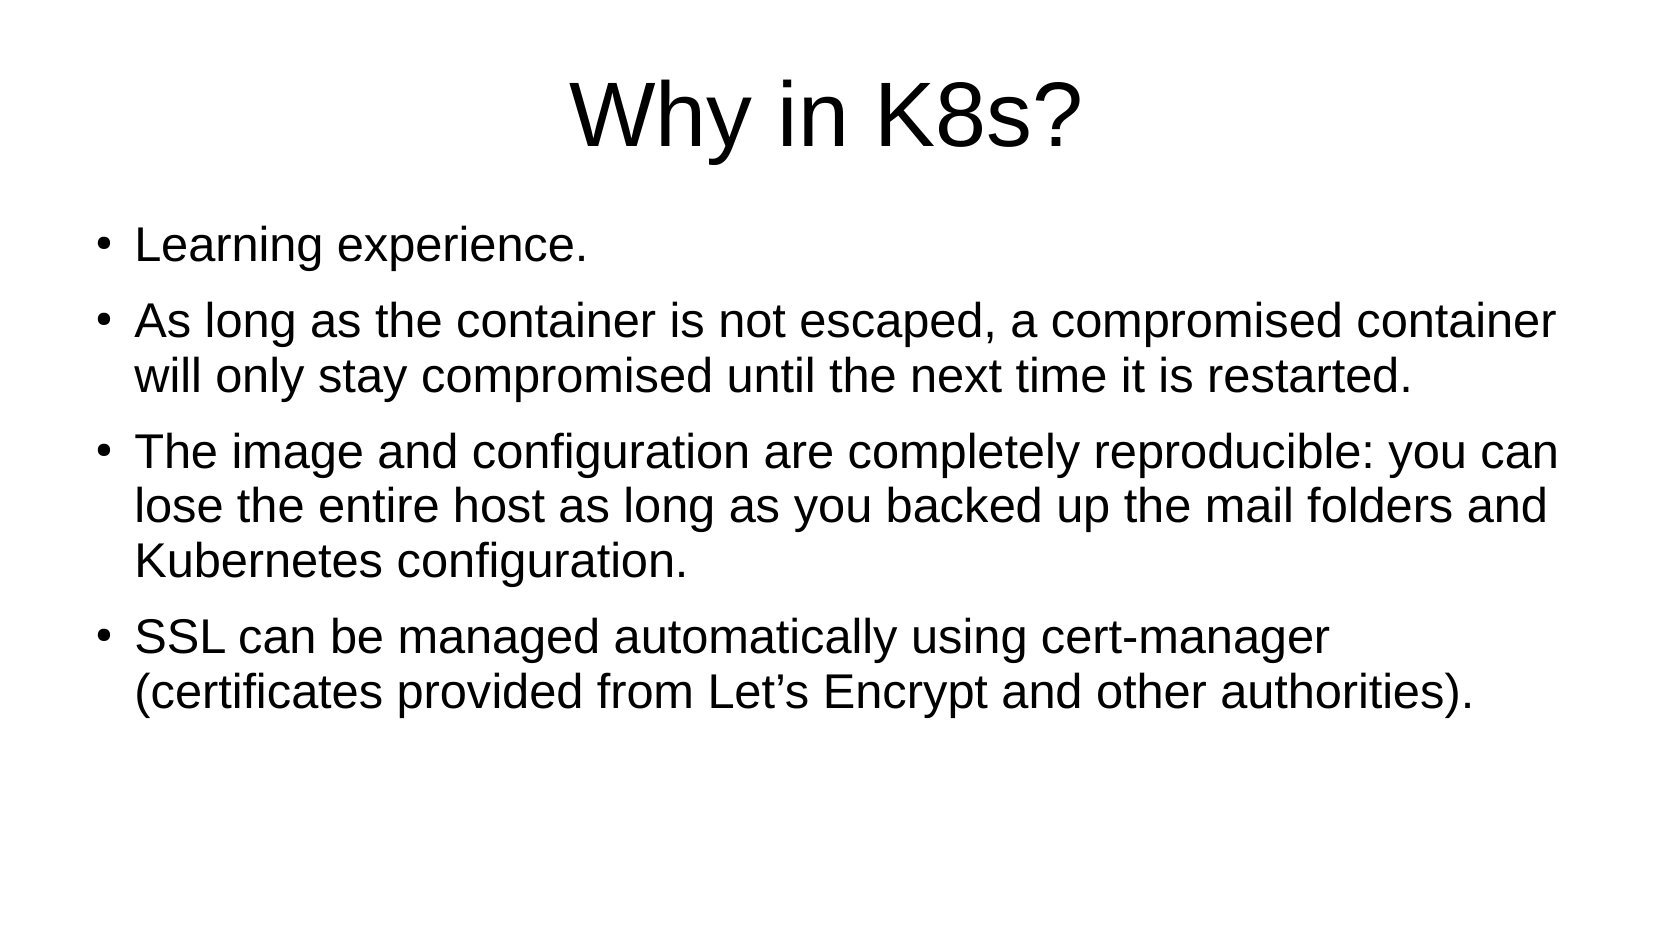

# Why in K8s?
Learning experience.
As long as the container is not escaped, a compromised container will only stay compromised until the next time it is restarted.
The image and configuration are completely reproducible: you can lose the entire host as long as you backed up the mail folders and Kubernetes configuration.
SSL can be managed automatically using cert-manager (certificates provided from Let’s Encrypt and other authorities).